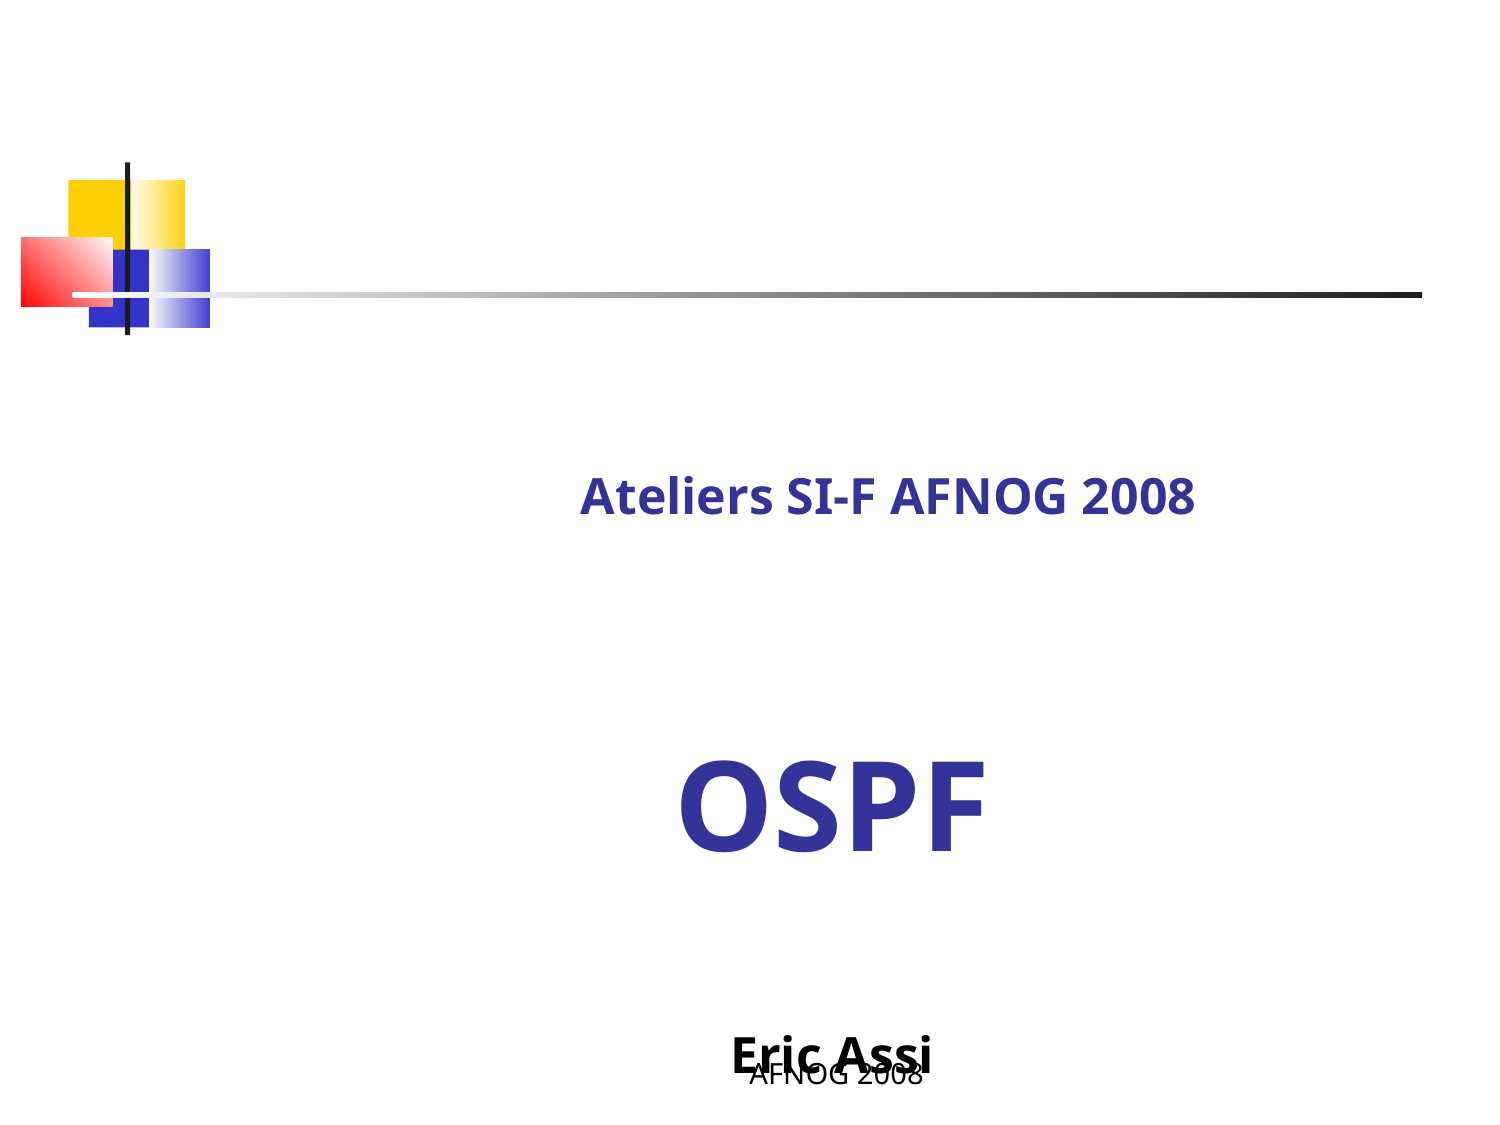

# Ateliers SI-F AFNOG 2008
OSPF
Eric Assi
AFNOG 2008